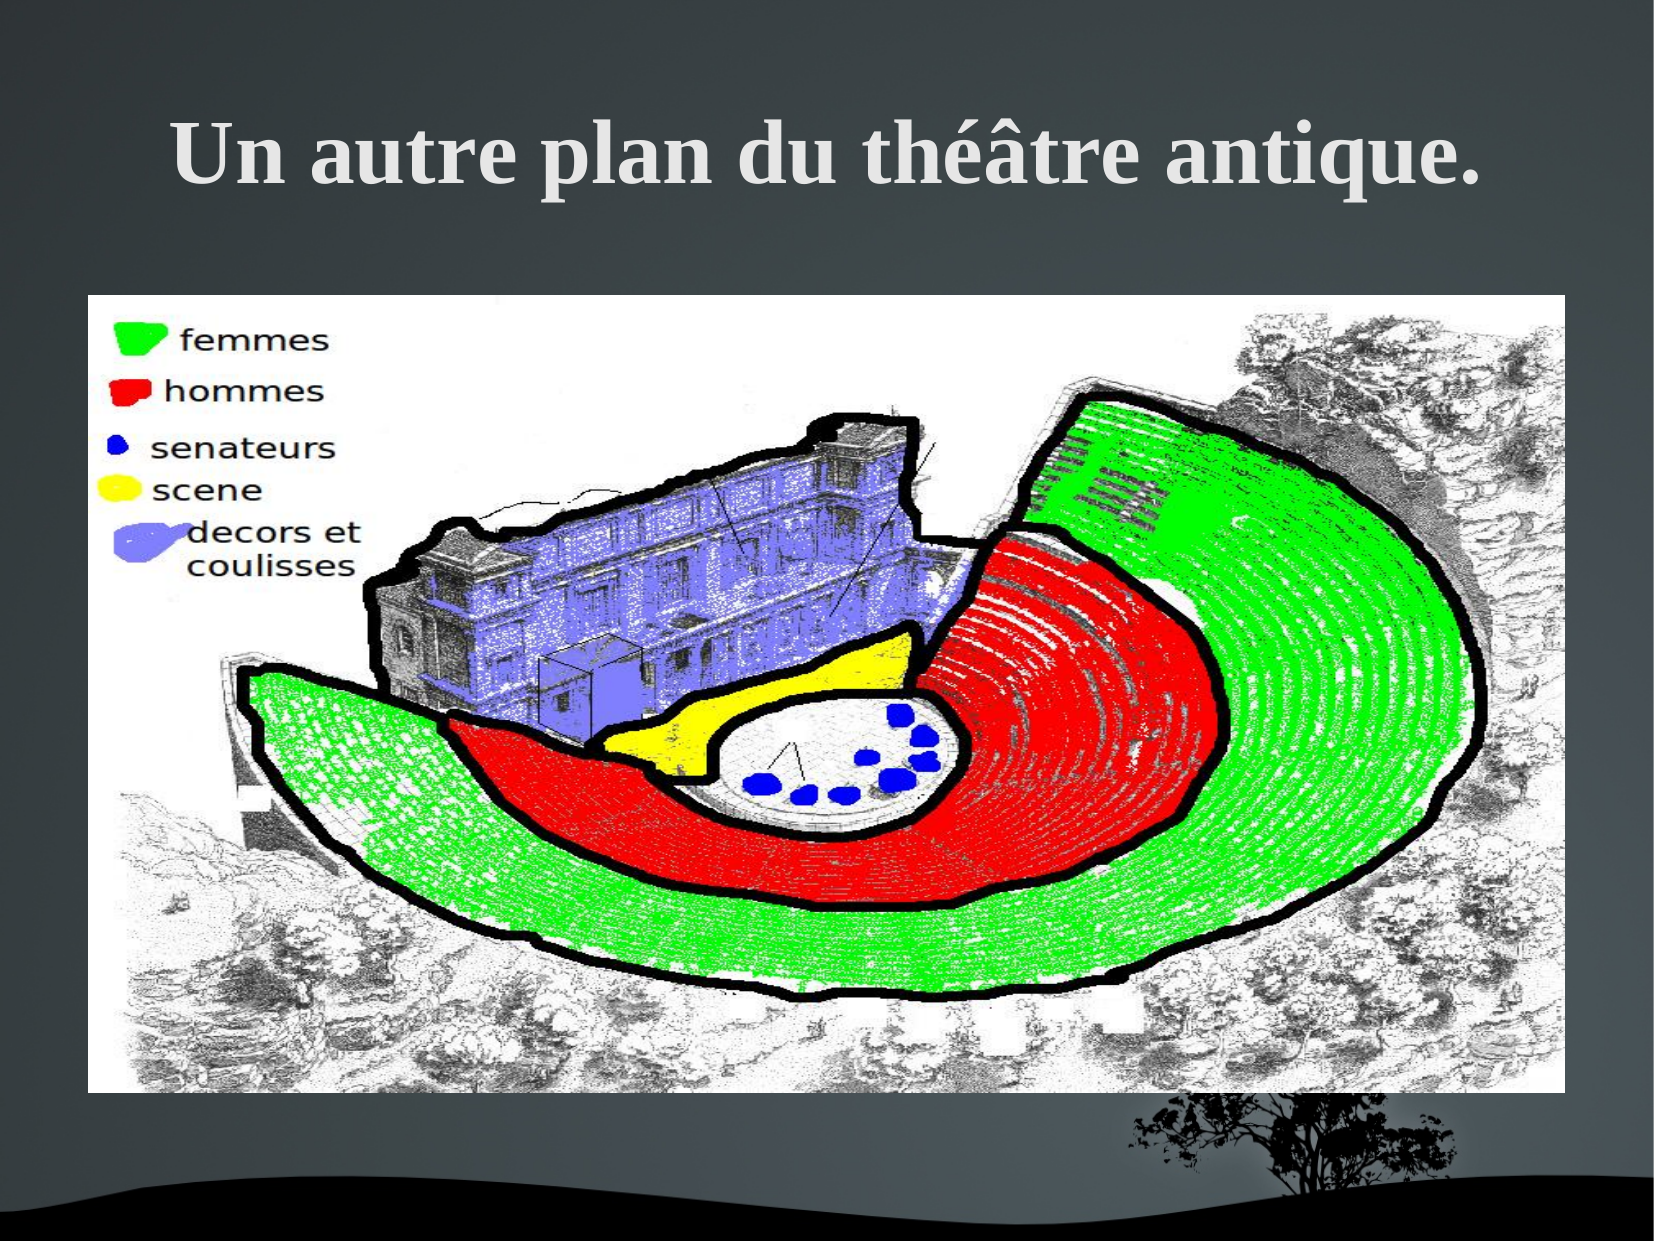

# Un autre plan du théâtre antique.